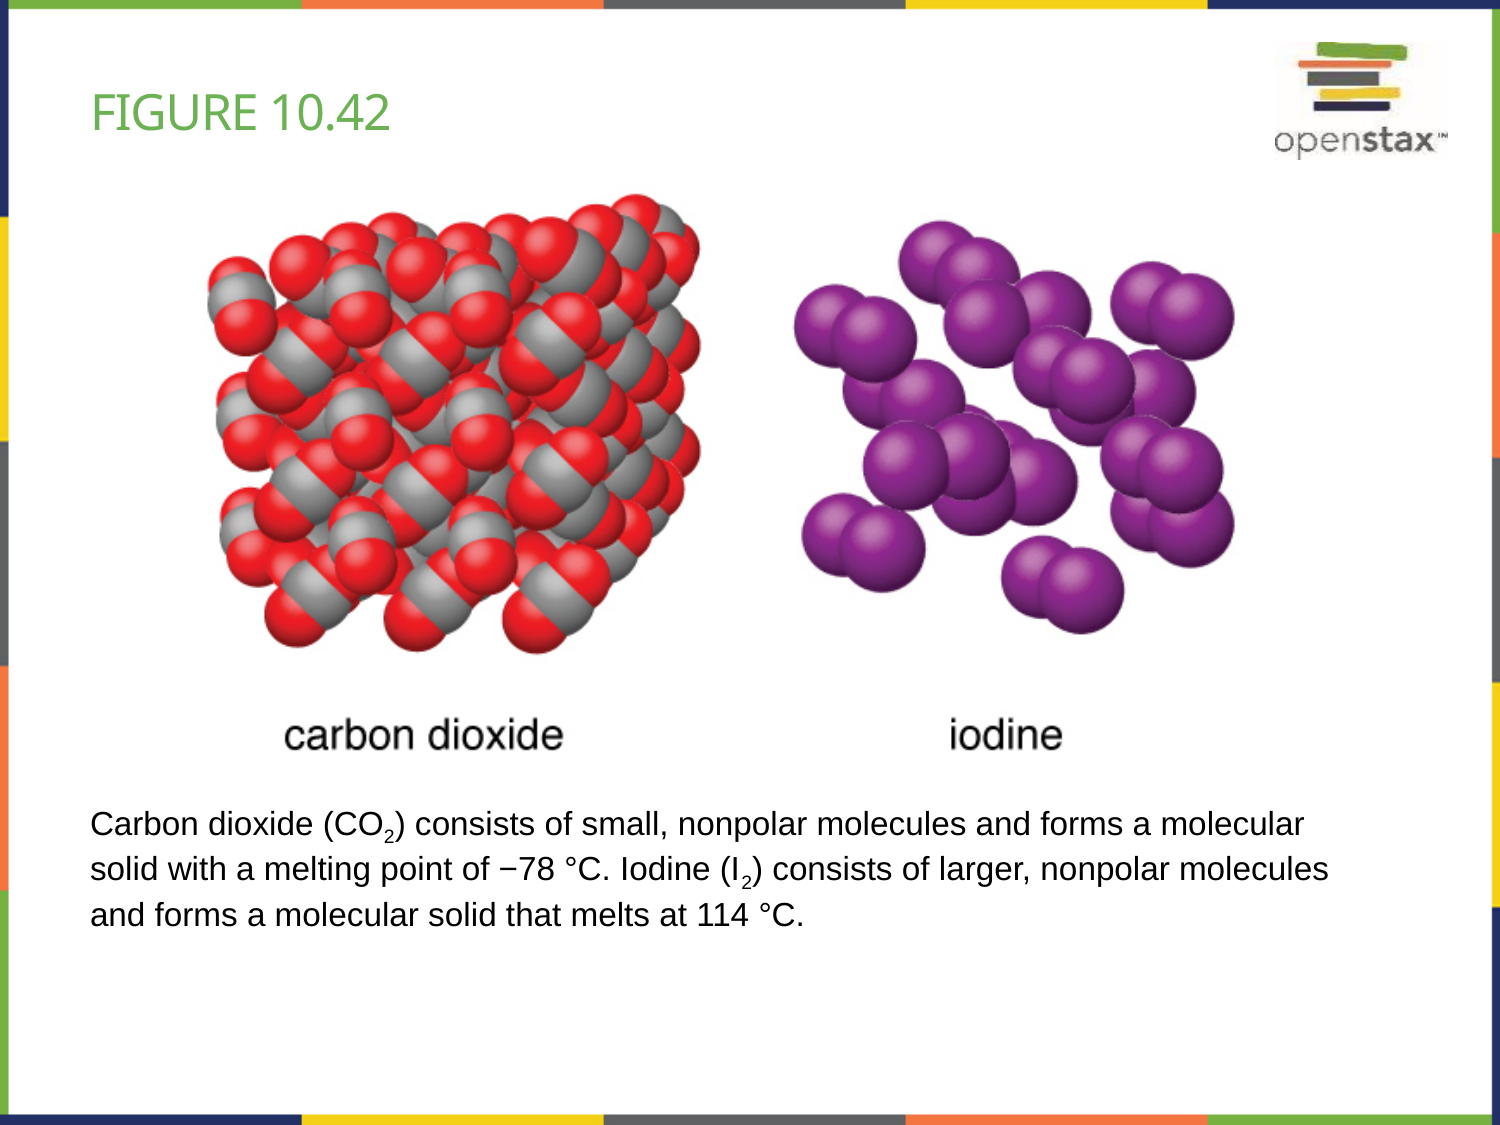

# Figure 10.42
Carbon dioxide (CO2) consists of small, nonpolar molecules and forms a molecular solid with a melting point of −78 °C. Iodine (I2) consists of larger, nonpolar molecules and forms a molecular solid that melts at 114 °C.